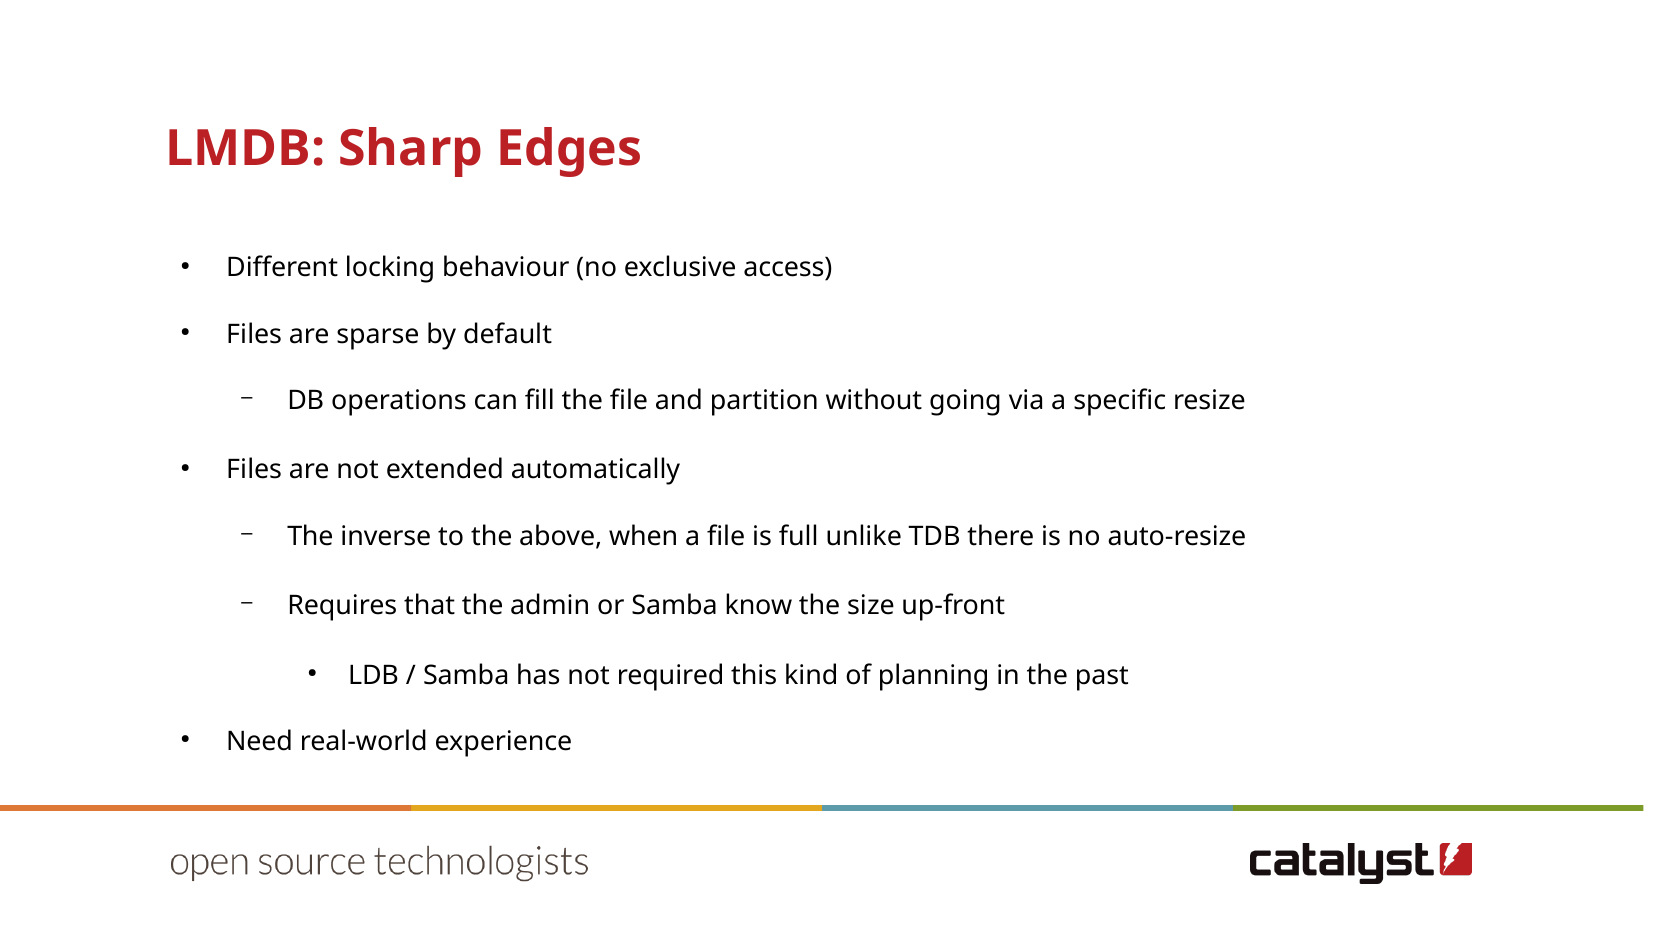

# LMDB: Sharp Edges
Different locking behaviour (no exclusive access)
Files are sparse by default
DB operations can fill the file and partition without going via a specific resize
Files are not extended automatically
The inverse to the above, when a file is full unlike TDB there is no auto-resize
Requires that the admin or Samba know the size up-front
LDB / Samba has not required this kind of planning in the past
Need real-world experience